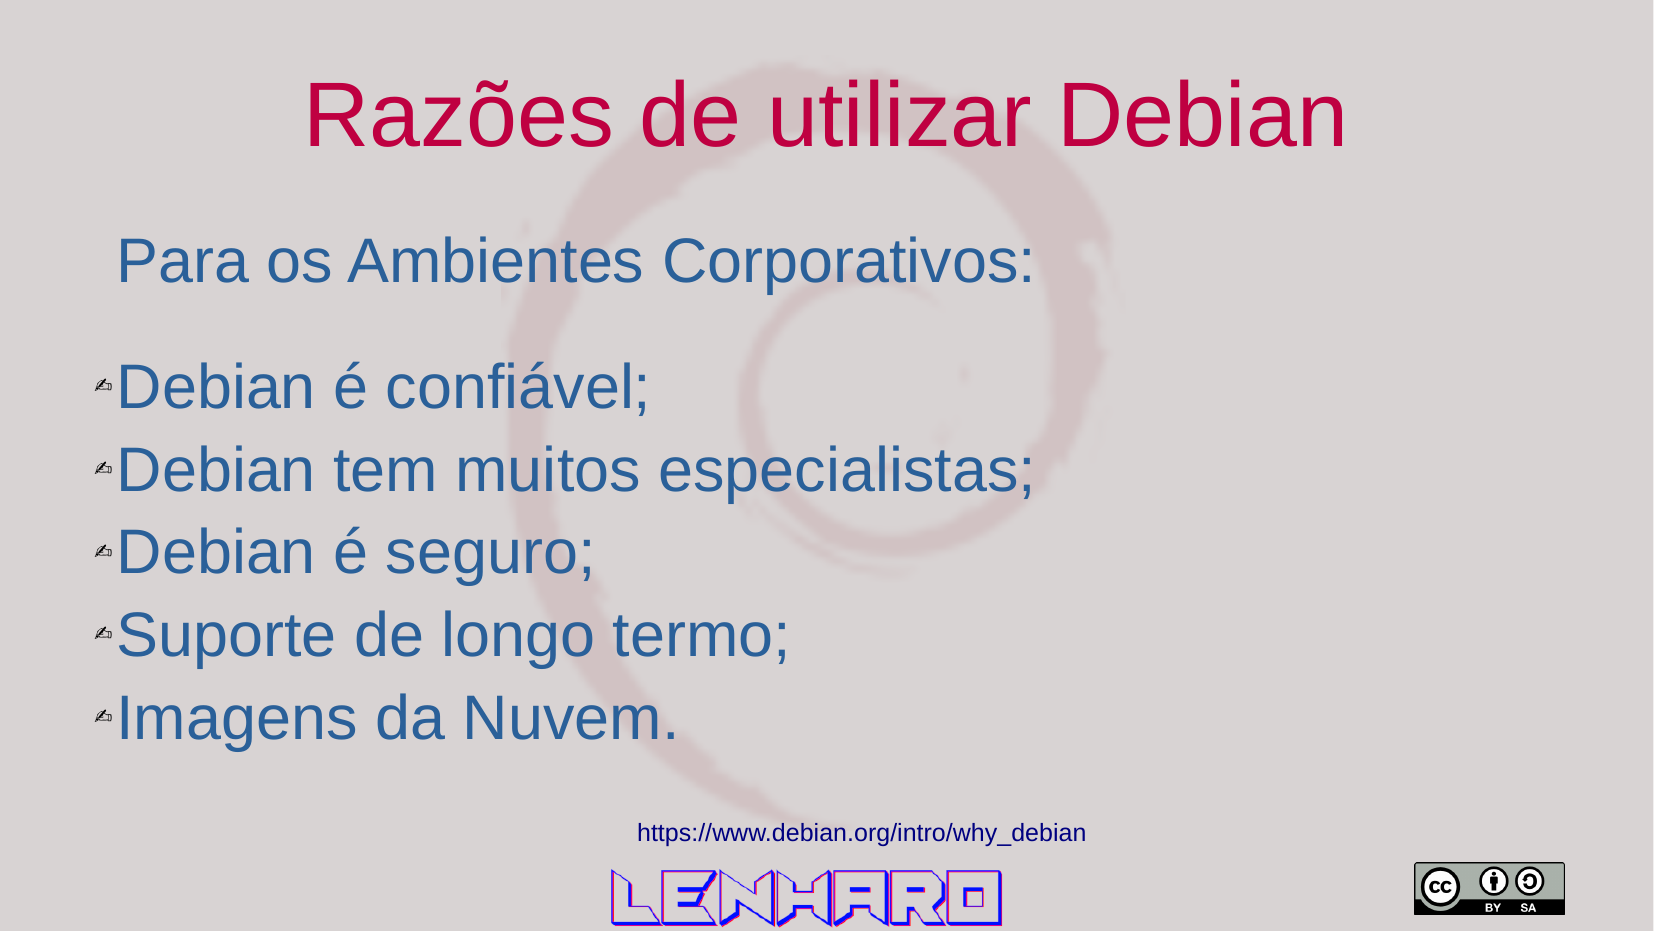

# Razões de utilizar Debian
Para os Ambientes Corporativos:
Debian é confiável;
Debian tem muitos especialistas;
Debian é seguro;
Suporte de longo termo;
Imagens da Nuvem.
https://www.debian.org/intro/why_debian